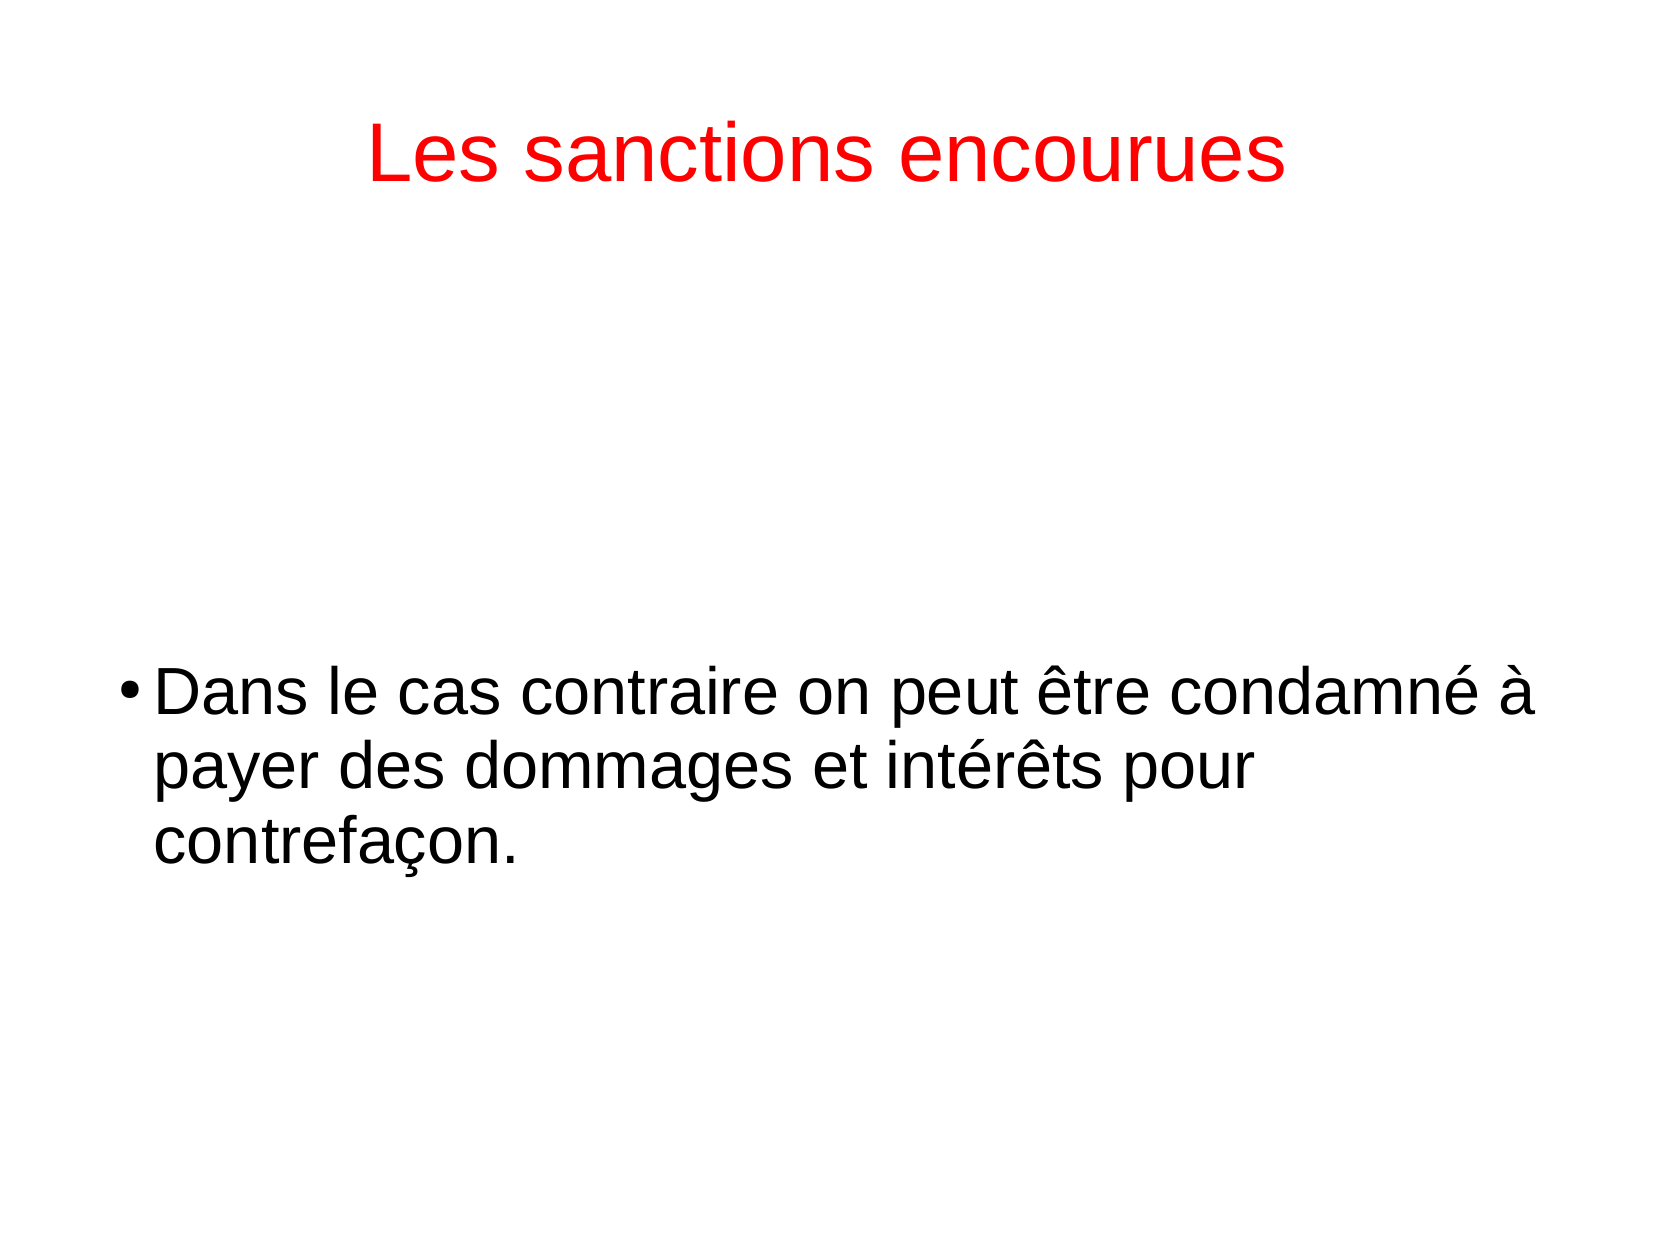

Dans le cas contraire on peut être condamné à payer des dommages et intérêts pour contrefaçon.
# Les sanctions encourues